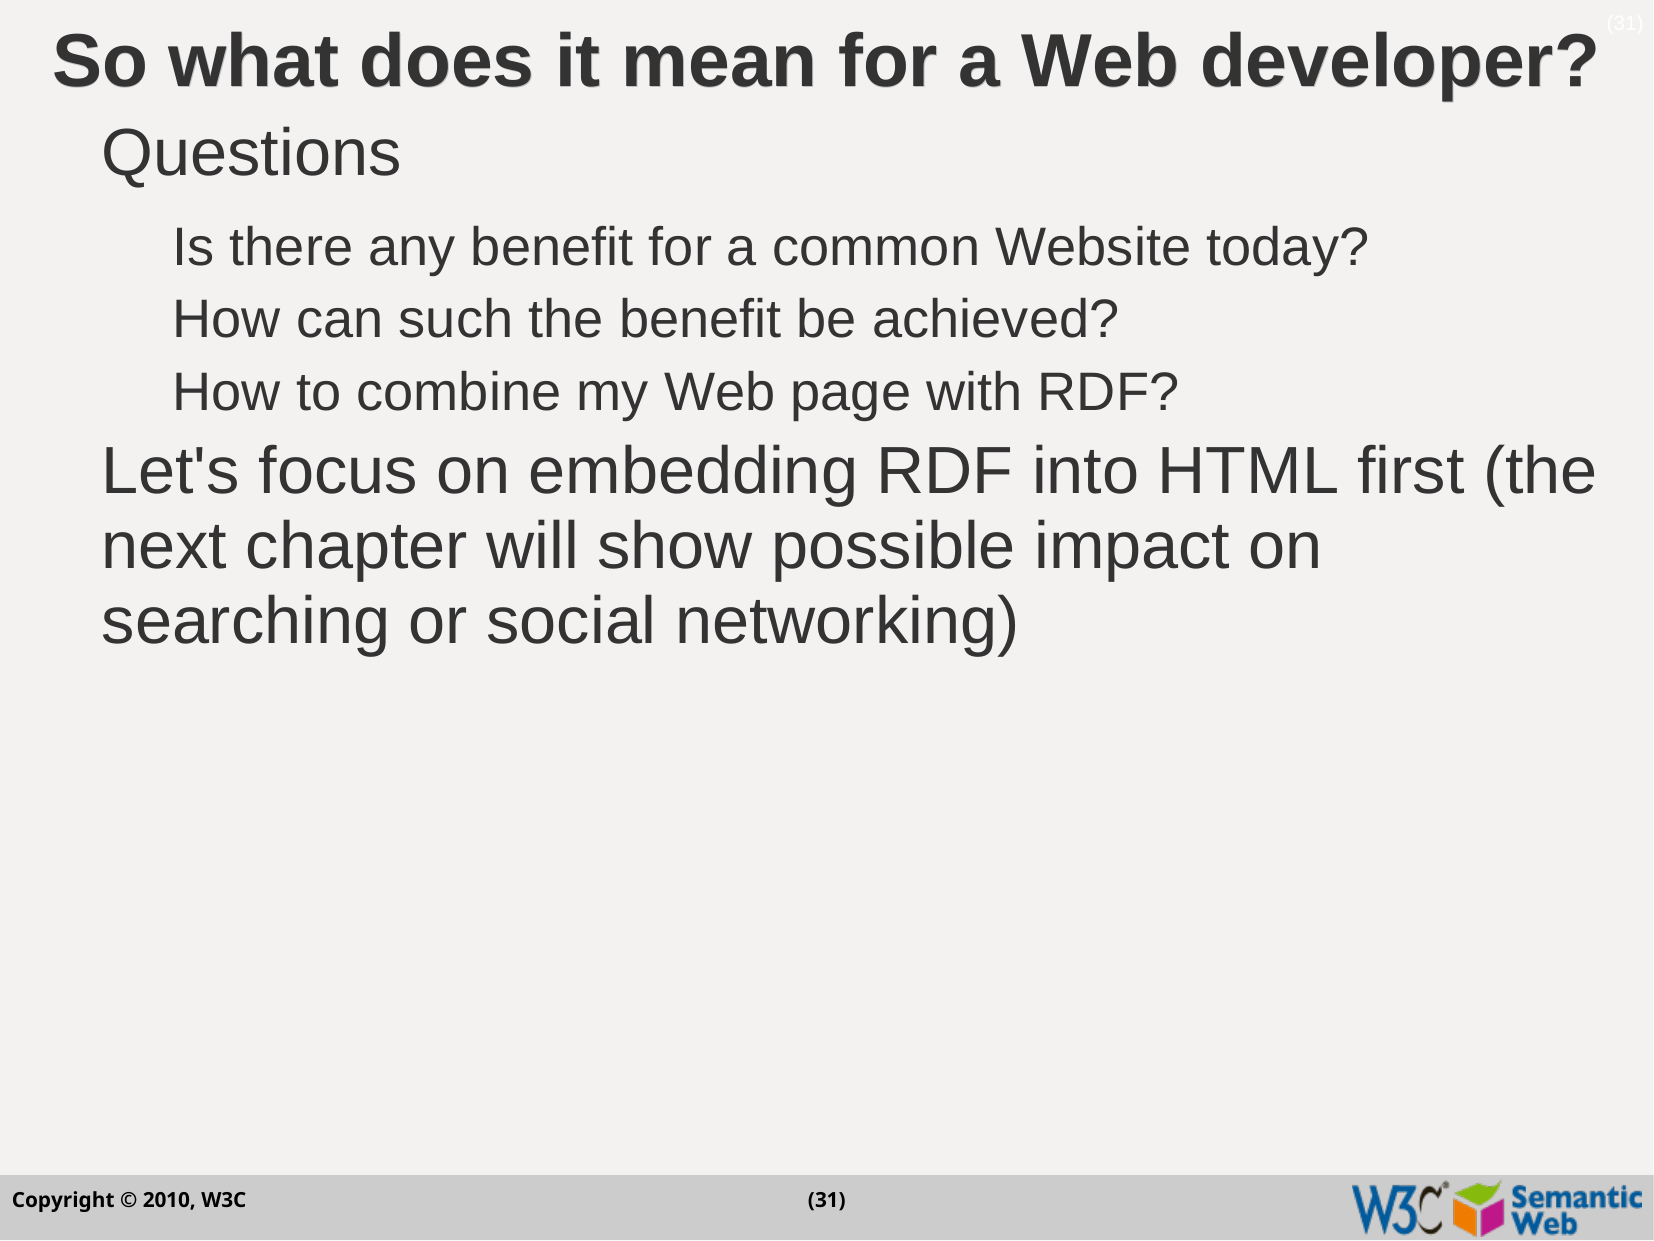

# So what does it mean for a Web developer?
Questions
Is there any benefit for a common Website today?
How can such the benefit be achieved?
How to combine my Web page with RDF?
Let's focus on embedding RDF into HTML first (the next chapter will show possible impact on searching or social networking)